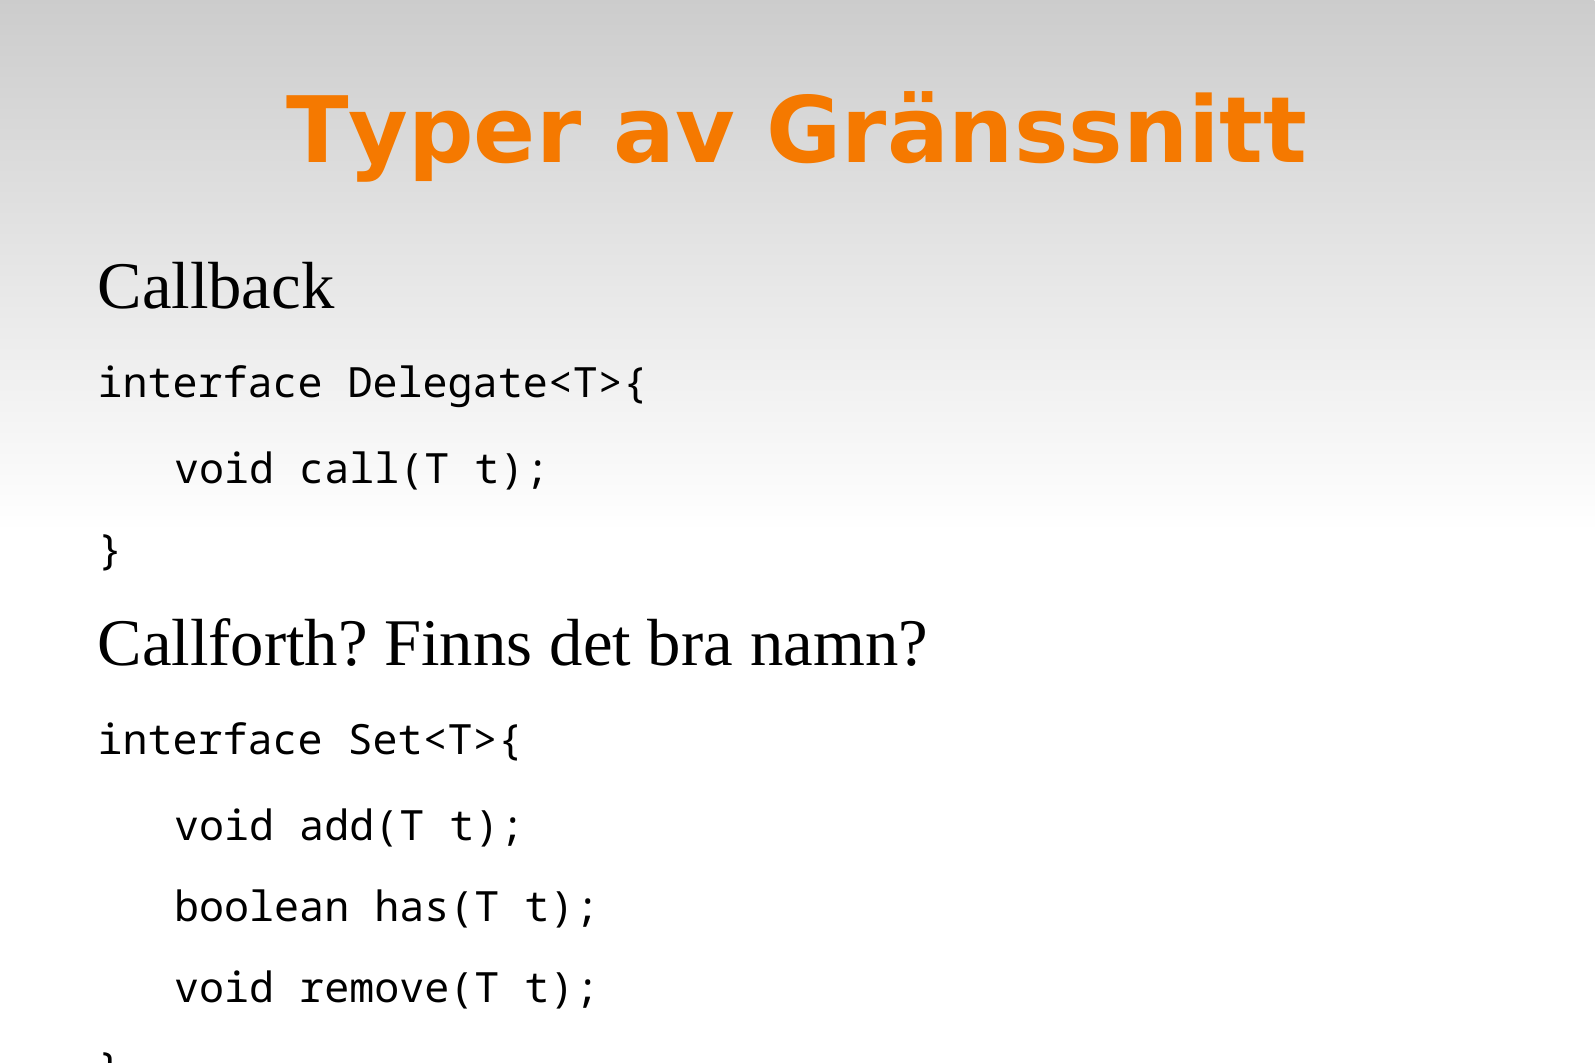

# Typer av Gränssnitt
Callback
interface Delegate<T>{
void call(T t);
}
Callforth? Finns det bra namn?
interface Set<T>{
void add(T t);
boolean has(T t);
void remove(T t);
}